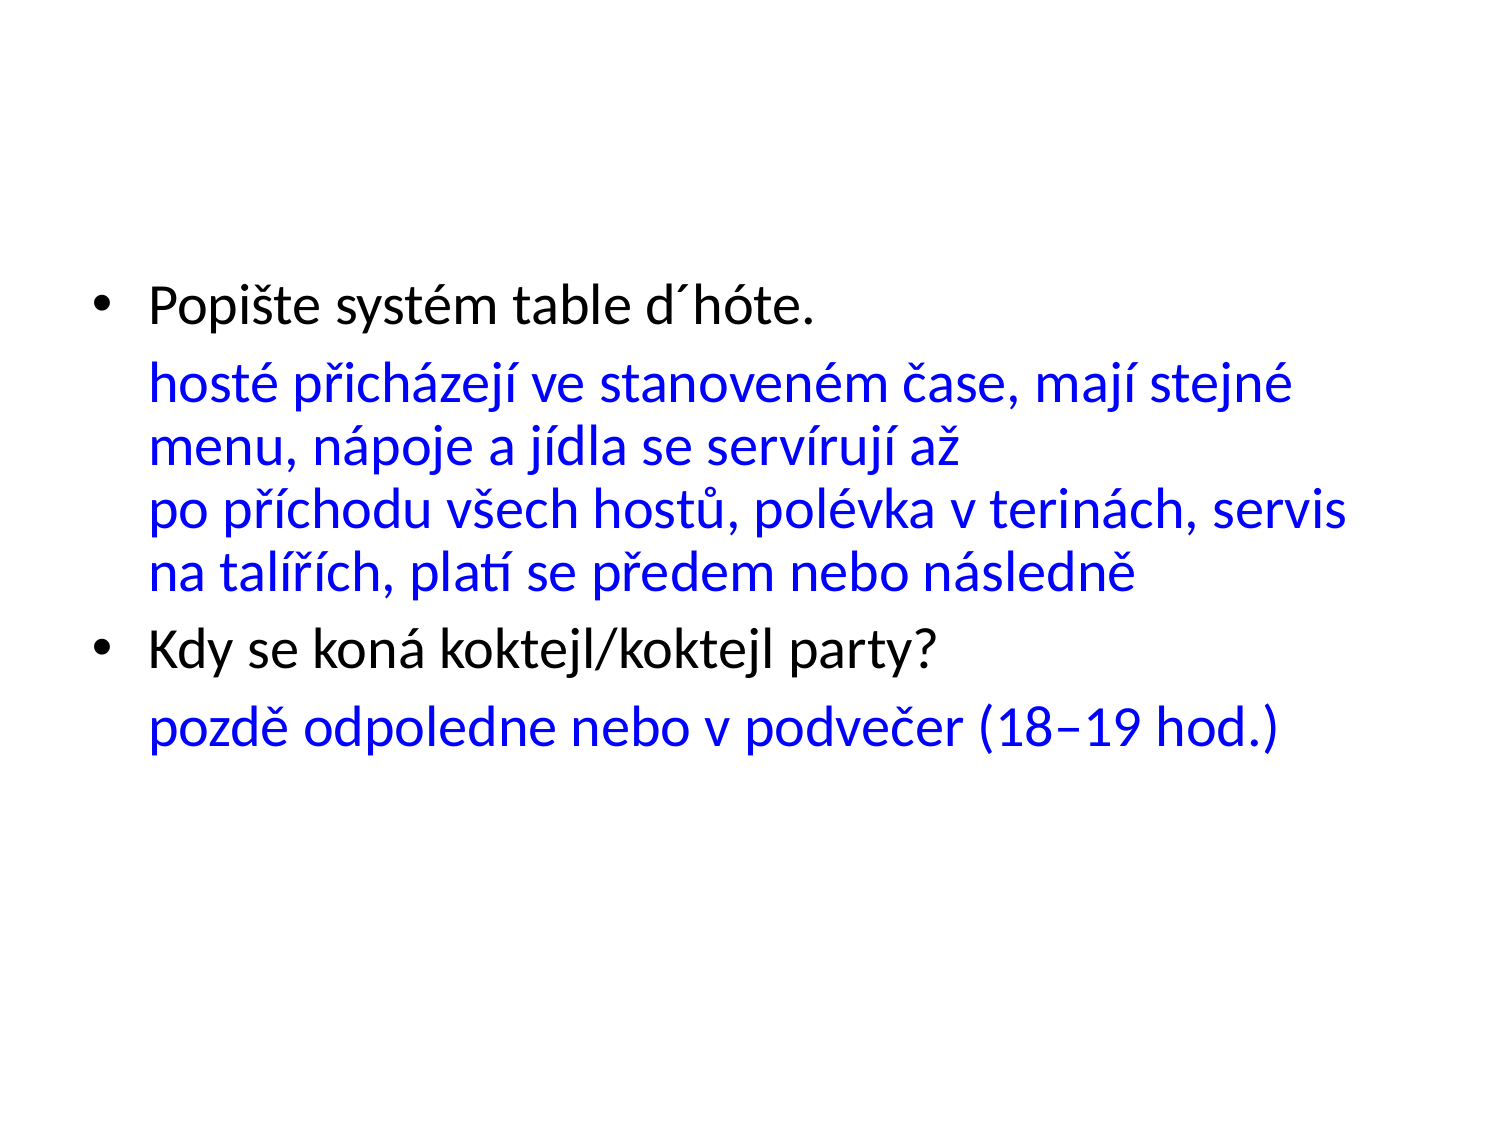

# Popište systém table d´hóte.
	hosté přicházejí ve stanoveném čase, mají stejné menu, nápoje a jídla se servírují až
po příchodu všech hostů, polévka v terinách, servis na talířích, platí se předem nebo následně
Kdy se koná koktejl/koktejl party?
	pozdě odpoledne nebo v podvečer (18–19 hod.)